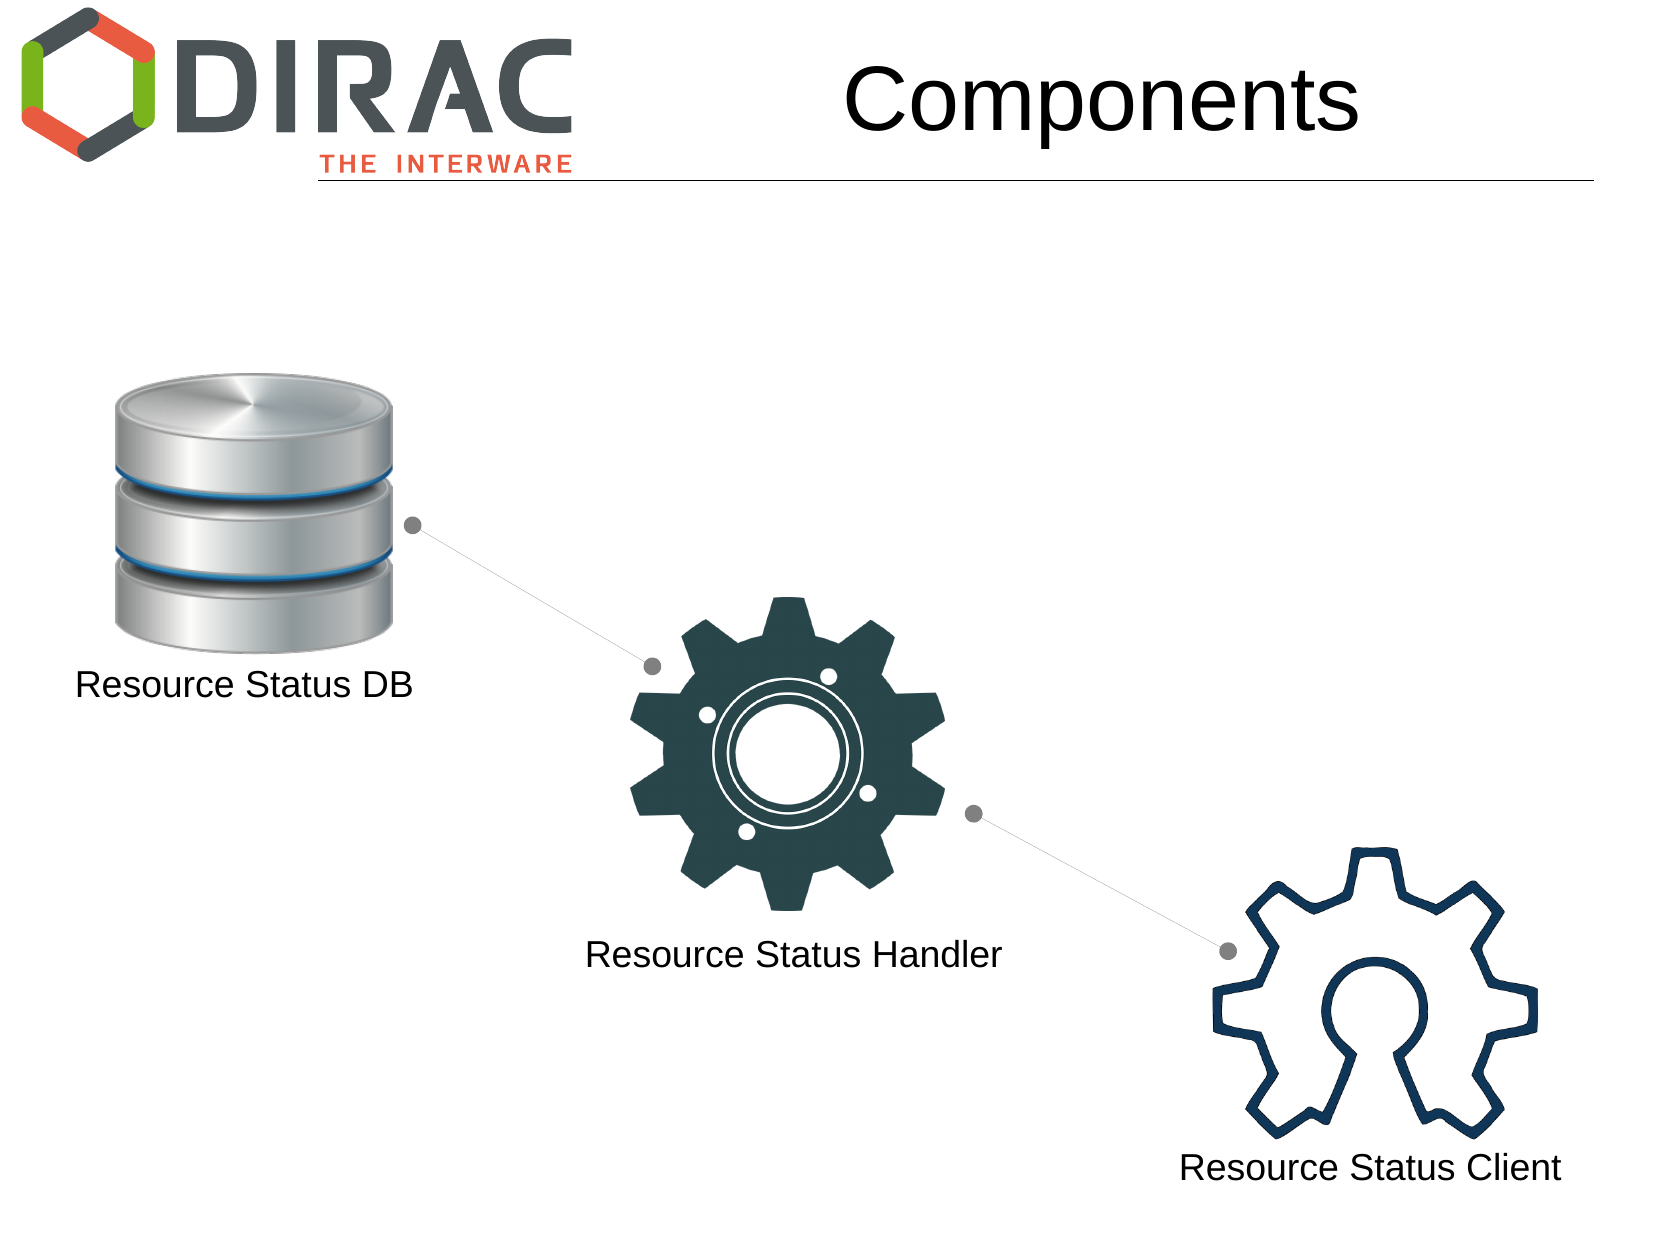

# Components
Resource Status DB
Resource Status Handler
Resource Status Client